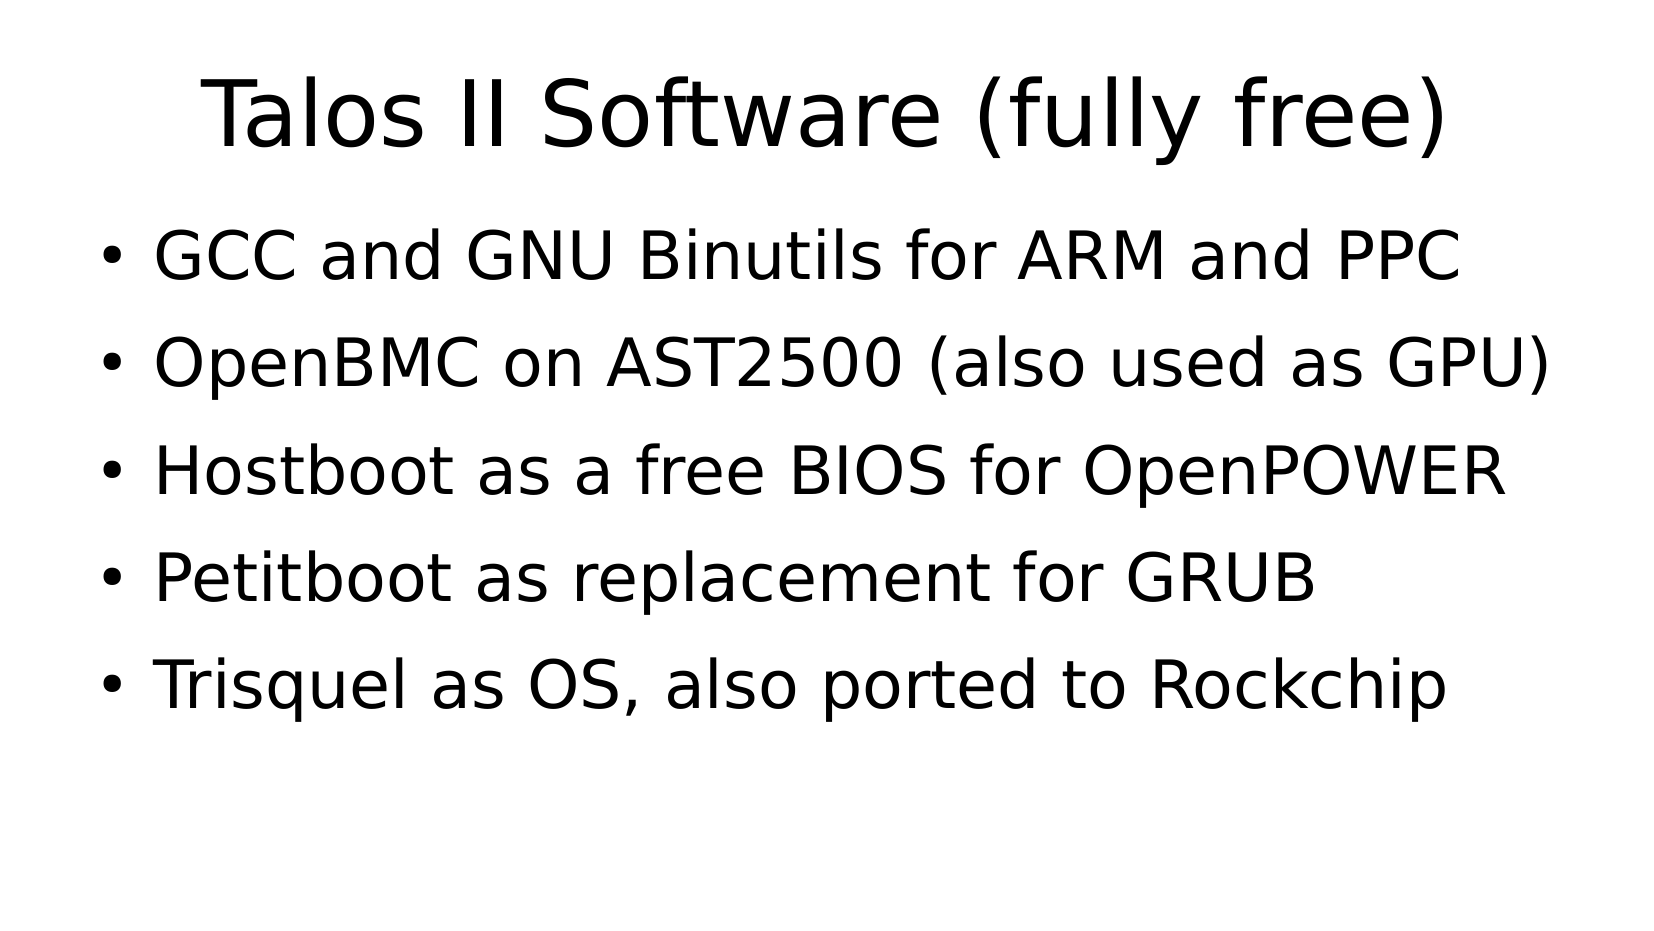

# Talos II Software (fully free)
GCC and GNU Binutils for ARM and PPC
OpenBMC on AST2500 (also used as GPU)
Hostboot as a free BIOS for OpenPOWER
Petitboot as replacement for GRUB
Trisquel as OS, also ported to Rockchip